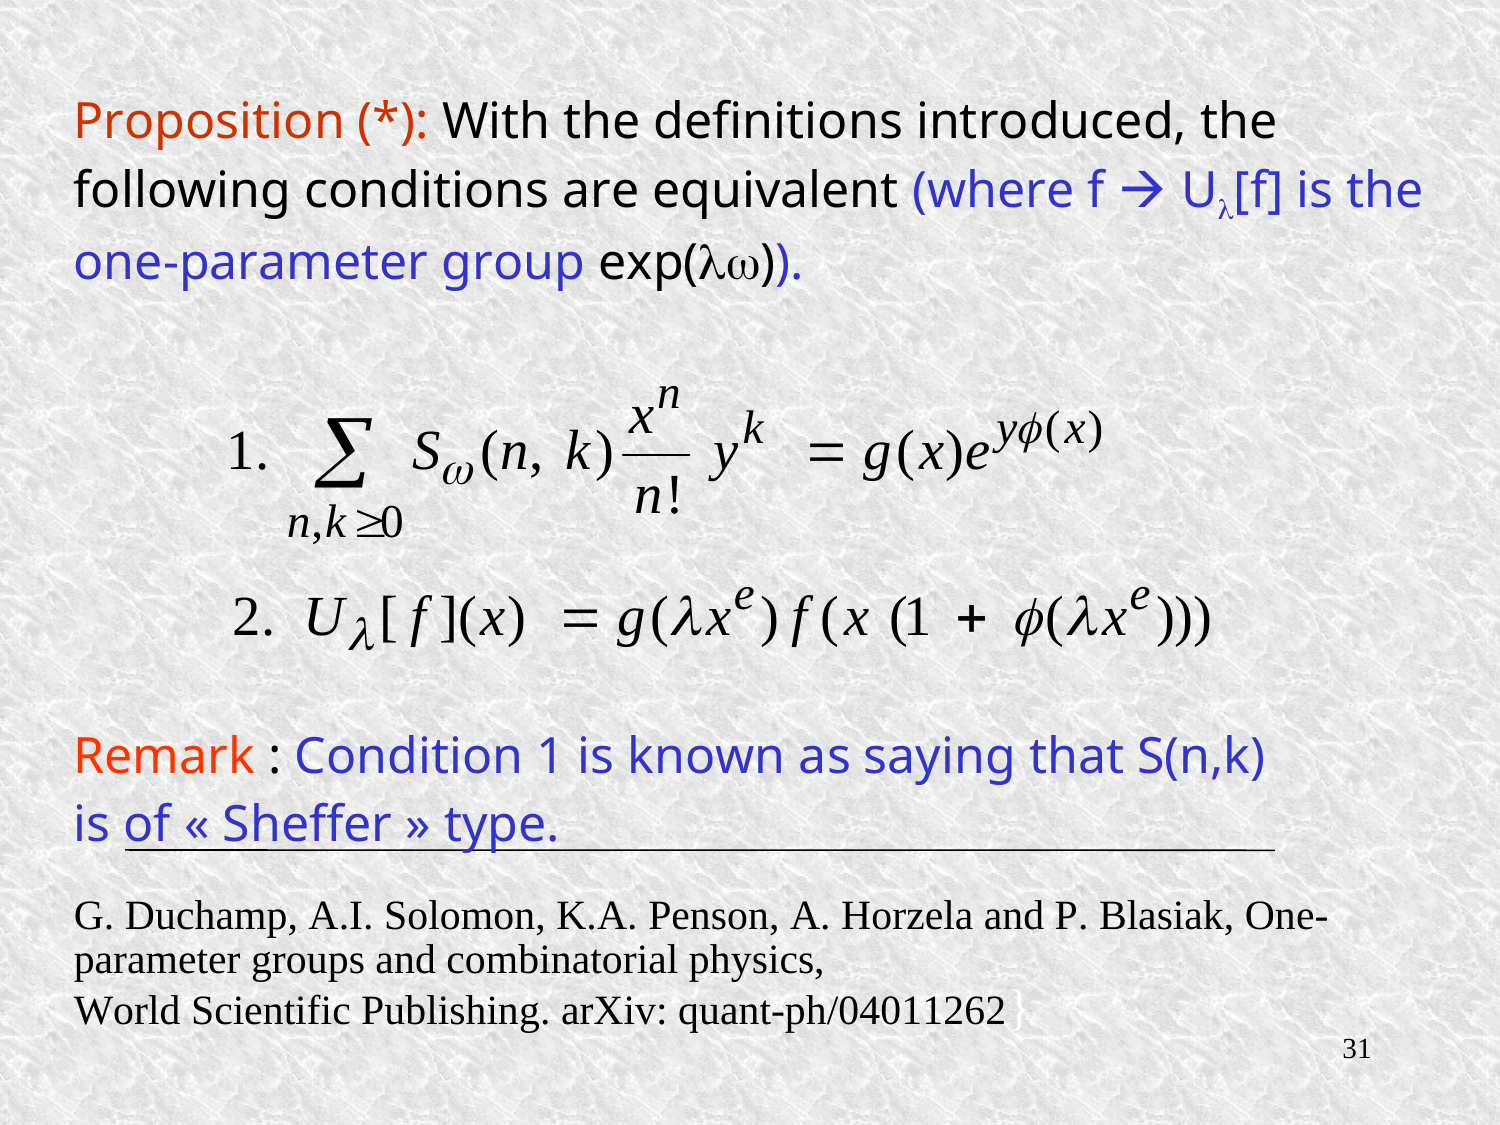

Proposition (*): With the definitions introduced, the following conditions are equivalent (where f  U[f] is the one-parameter group exp()).
Remark : Condition 1 is known as saying that S(n,k) is of « Sheffer » type.
G. Duchamp, A.I. Solomon, K.A. Penson, A. Horzela and P. Blasiak, One-parameter groups and combinatorial physics,
World Scientific Publishing. arXiv: quant-ph/04011262}
31